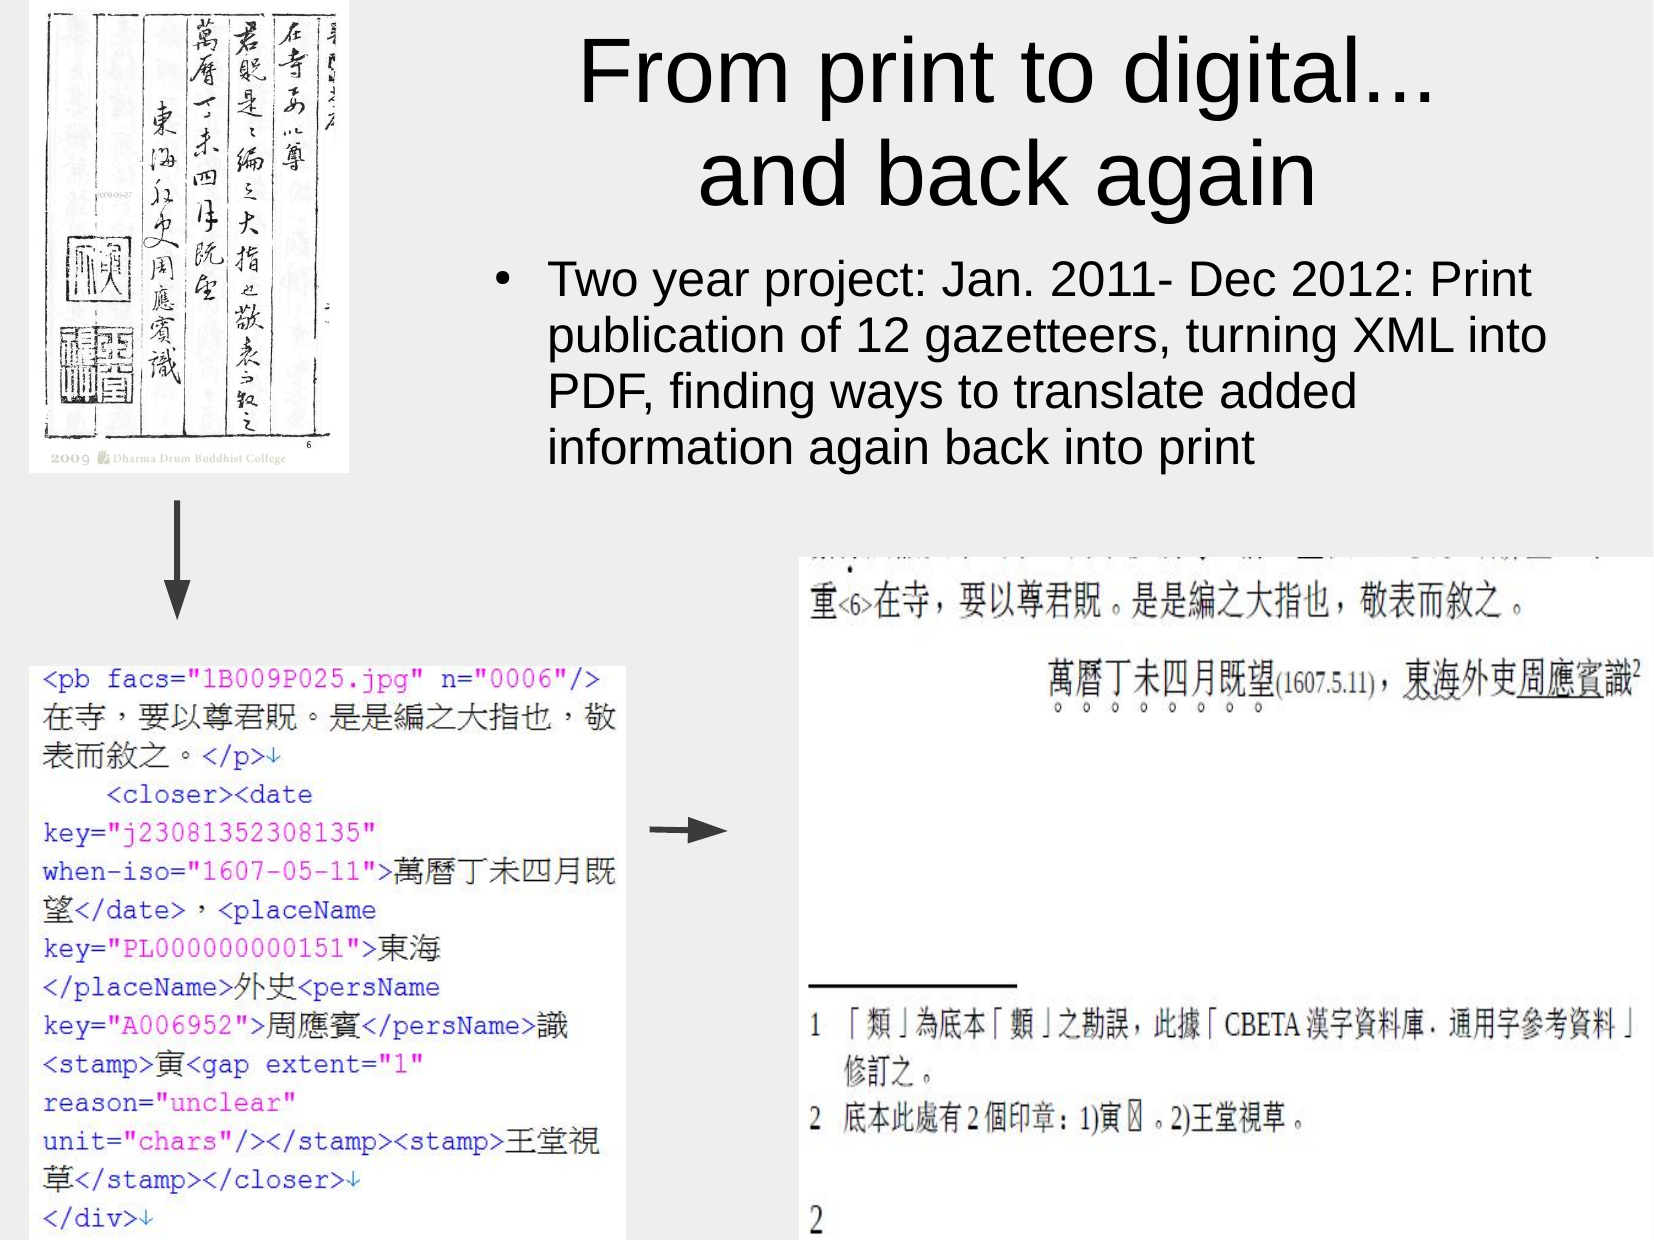

# From print to digital... and back again
Two year project: Jan. 2011- Dec 2012: Print publication of 12 gazetteers, turning XML into PDF, finding ways to translate added information again back into print